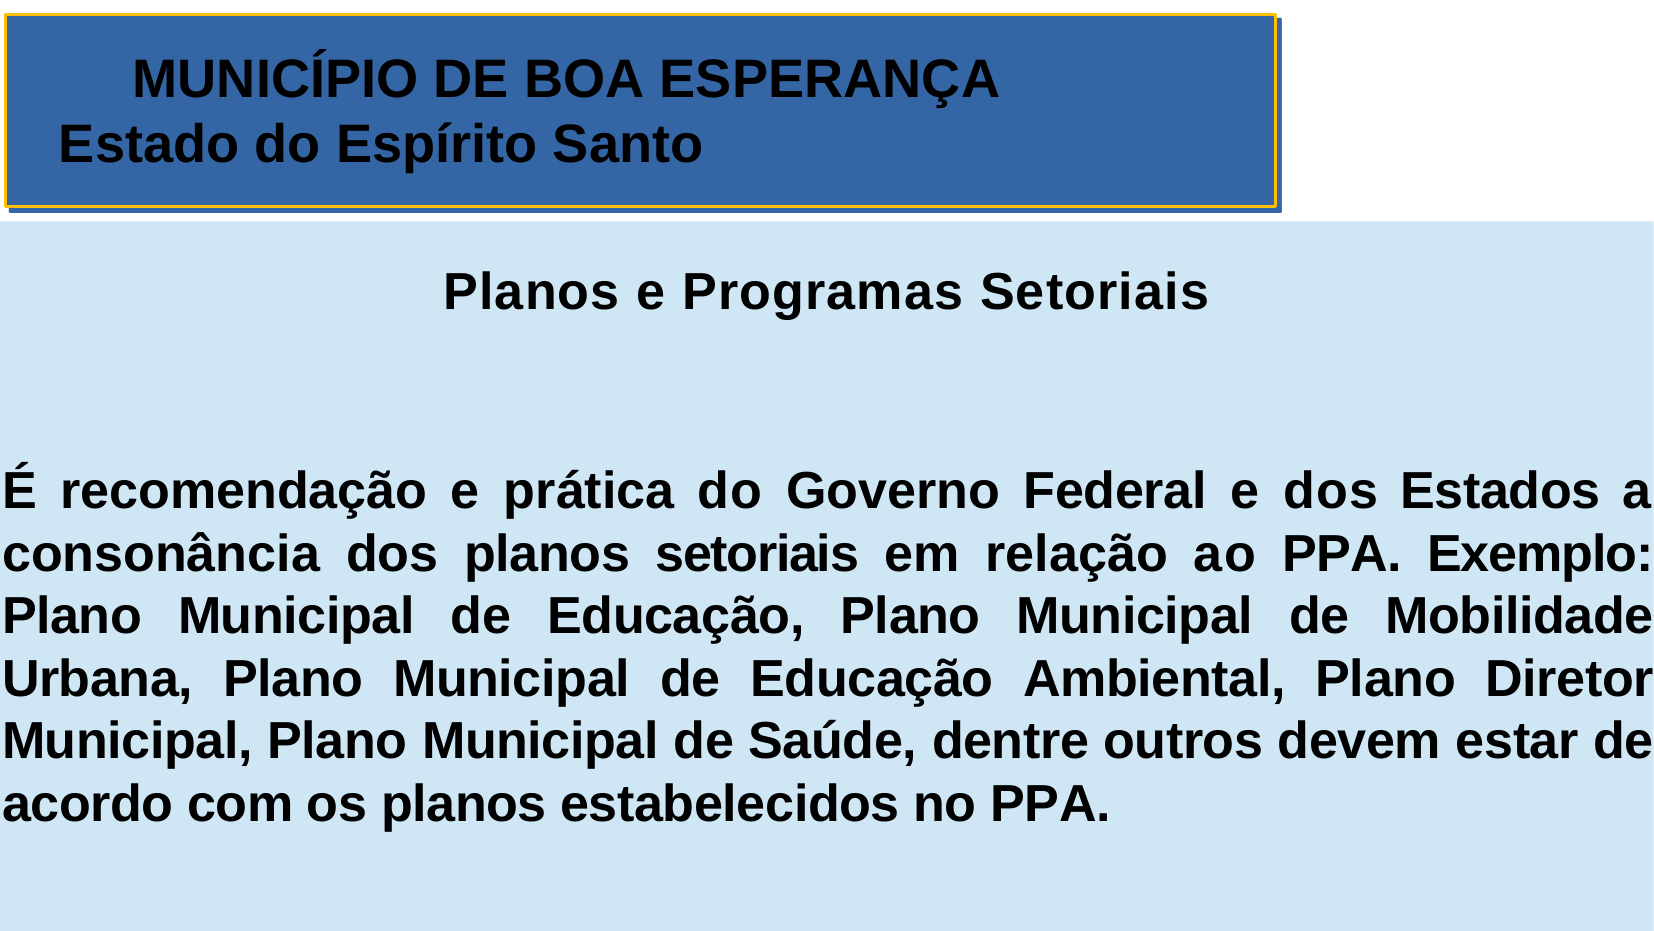

# MUNICÍPIO DE BOA ESPERANÇA		Estado do Espírito Santo
Planos e Programas Setoriais
É recomendação e prática do Governo Federal e dos Estados a consonância dos planos setoriais em relação ao PPA. Exemplo: Plano Municipal de Educação, Plano Municipal de Mobilidade Urbana, Plano Municipal de Educação Ambiental, Plano Diretor Municipal, Plano Municipal de Saúde, dentre outros devem estar de acordo com os planos estabelecidos no PPA.